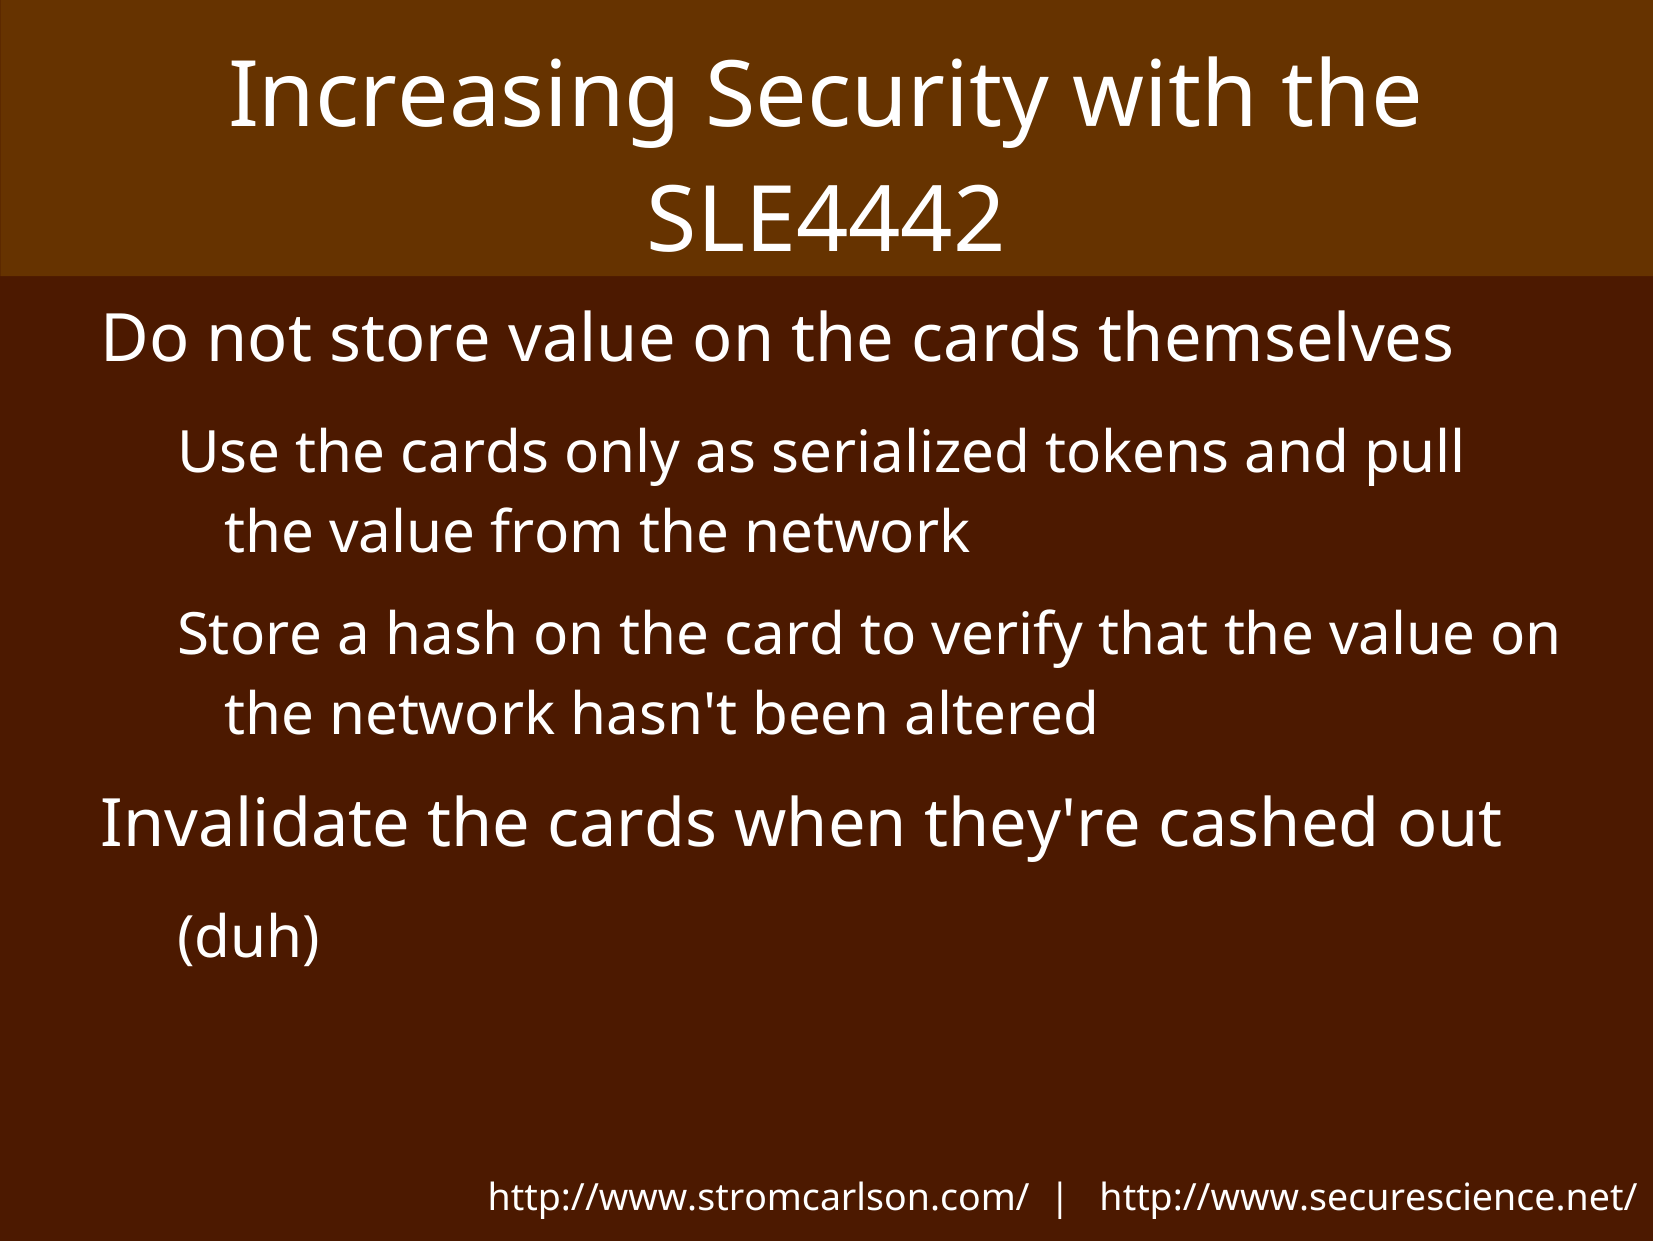

# Increasing Security with the SLE4442
Do not store value on the cards themselves
Use the cards only as serialized tokens and pull the value from the network
Store a hash on the card to verify that the value on the network hasn't been altered
Invalidate the cards when they're cashed out
(duh)